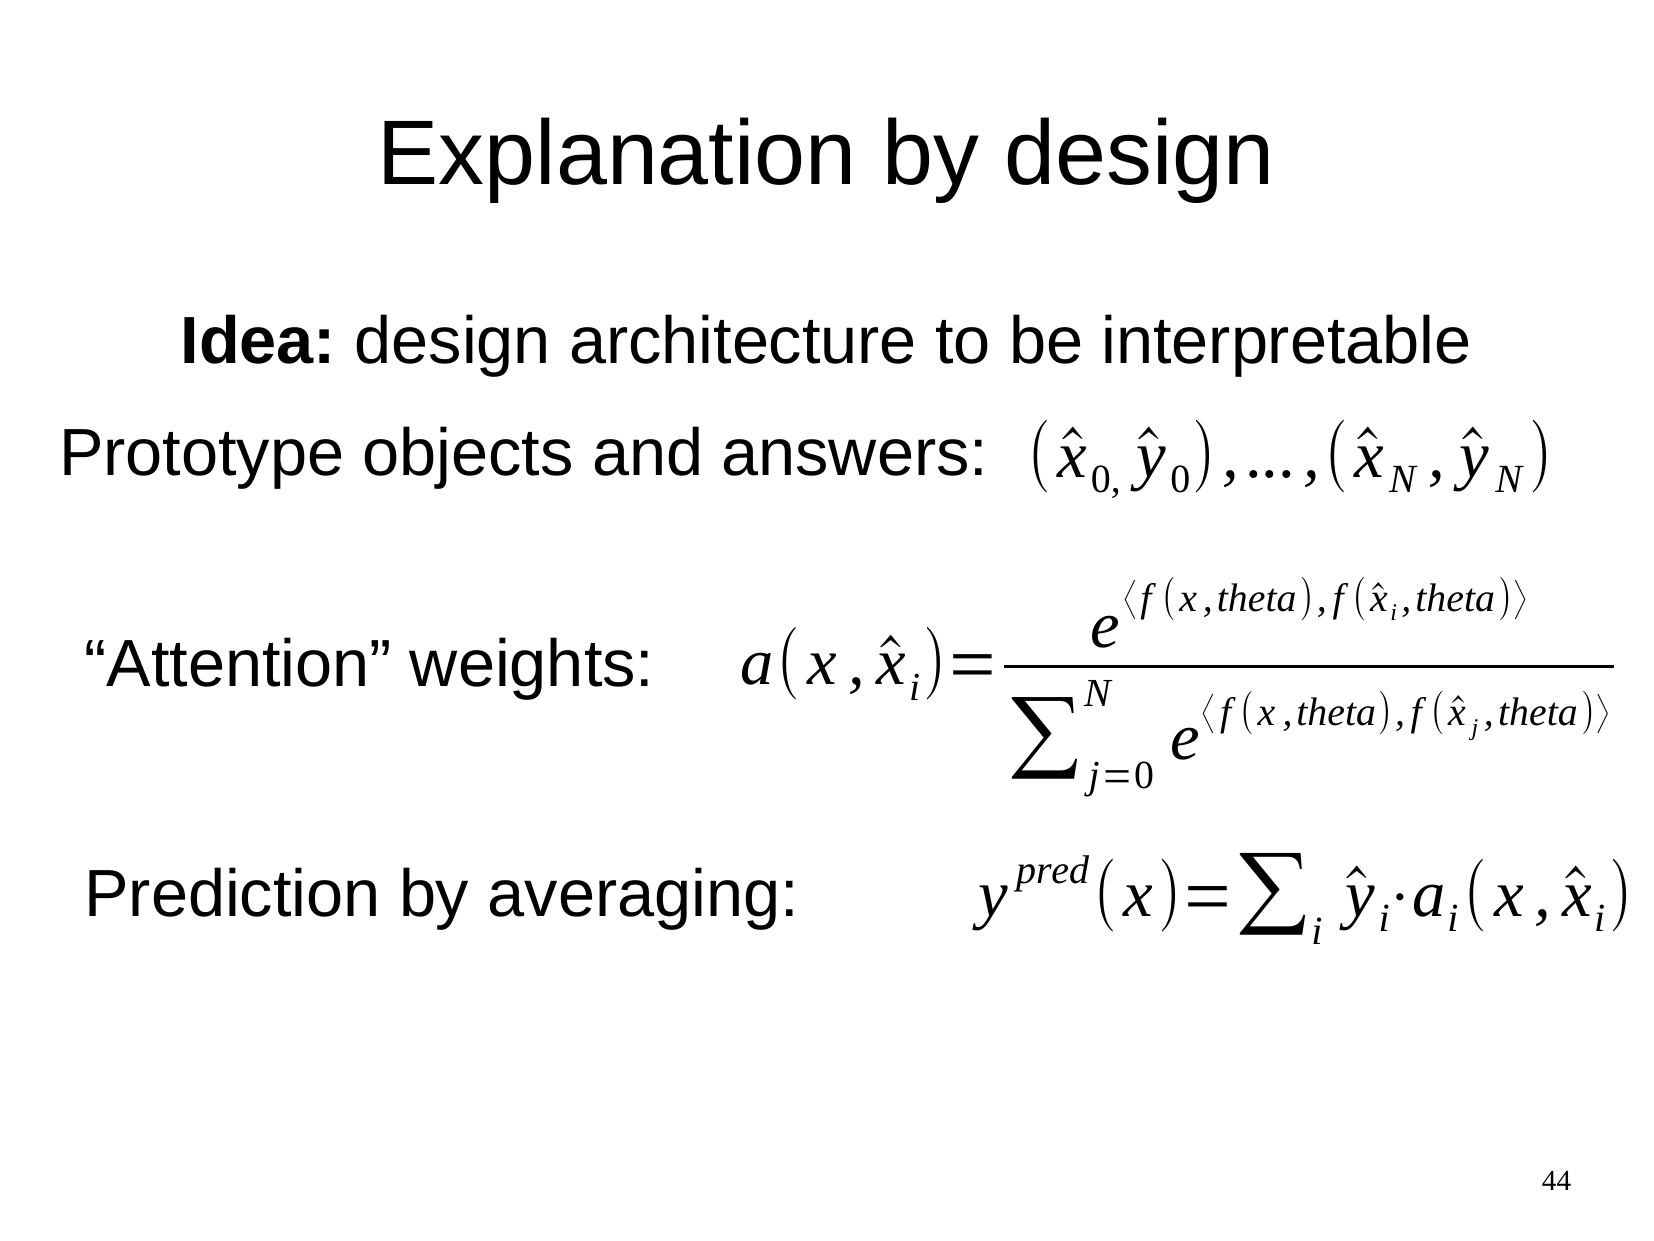

# Explanation by design
Idea: design architecture to be interpretable
Prototype objects and answers:
“Attention” weights:
Prediction by averaging:
44